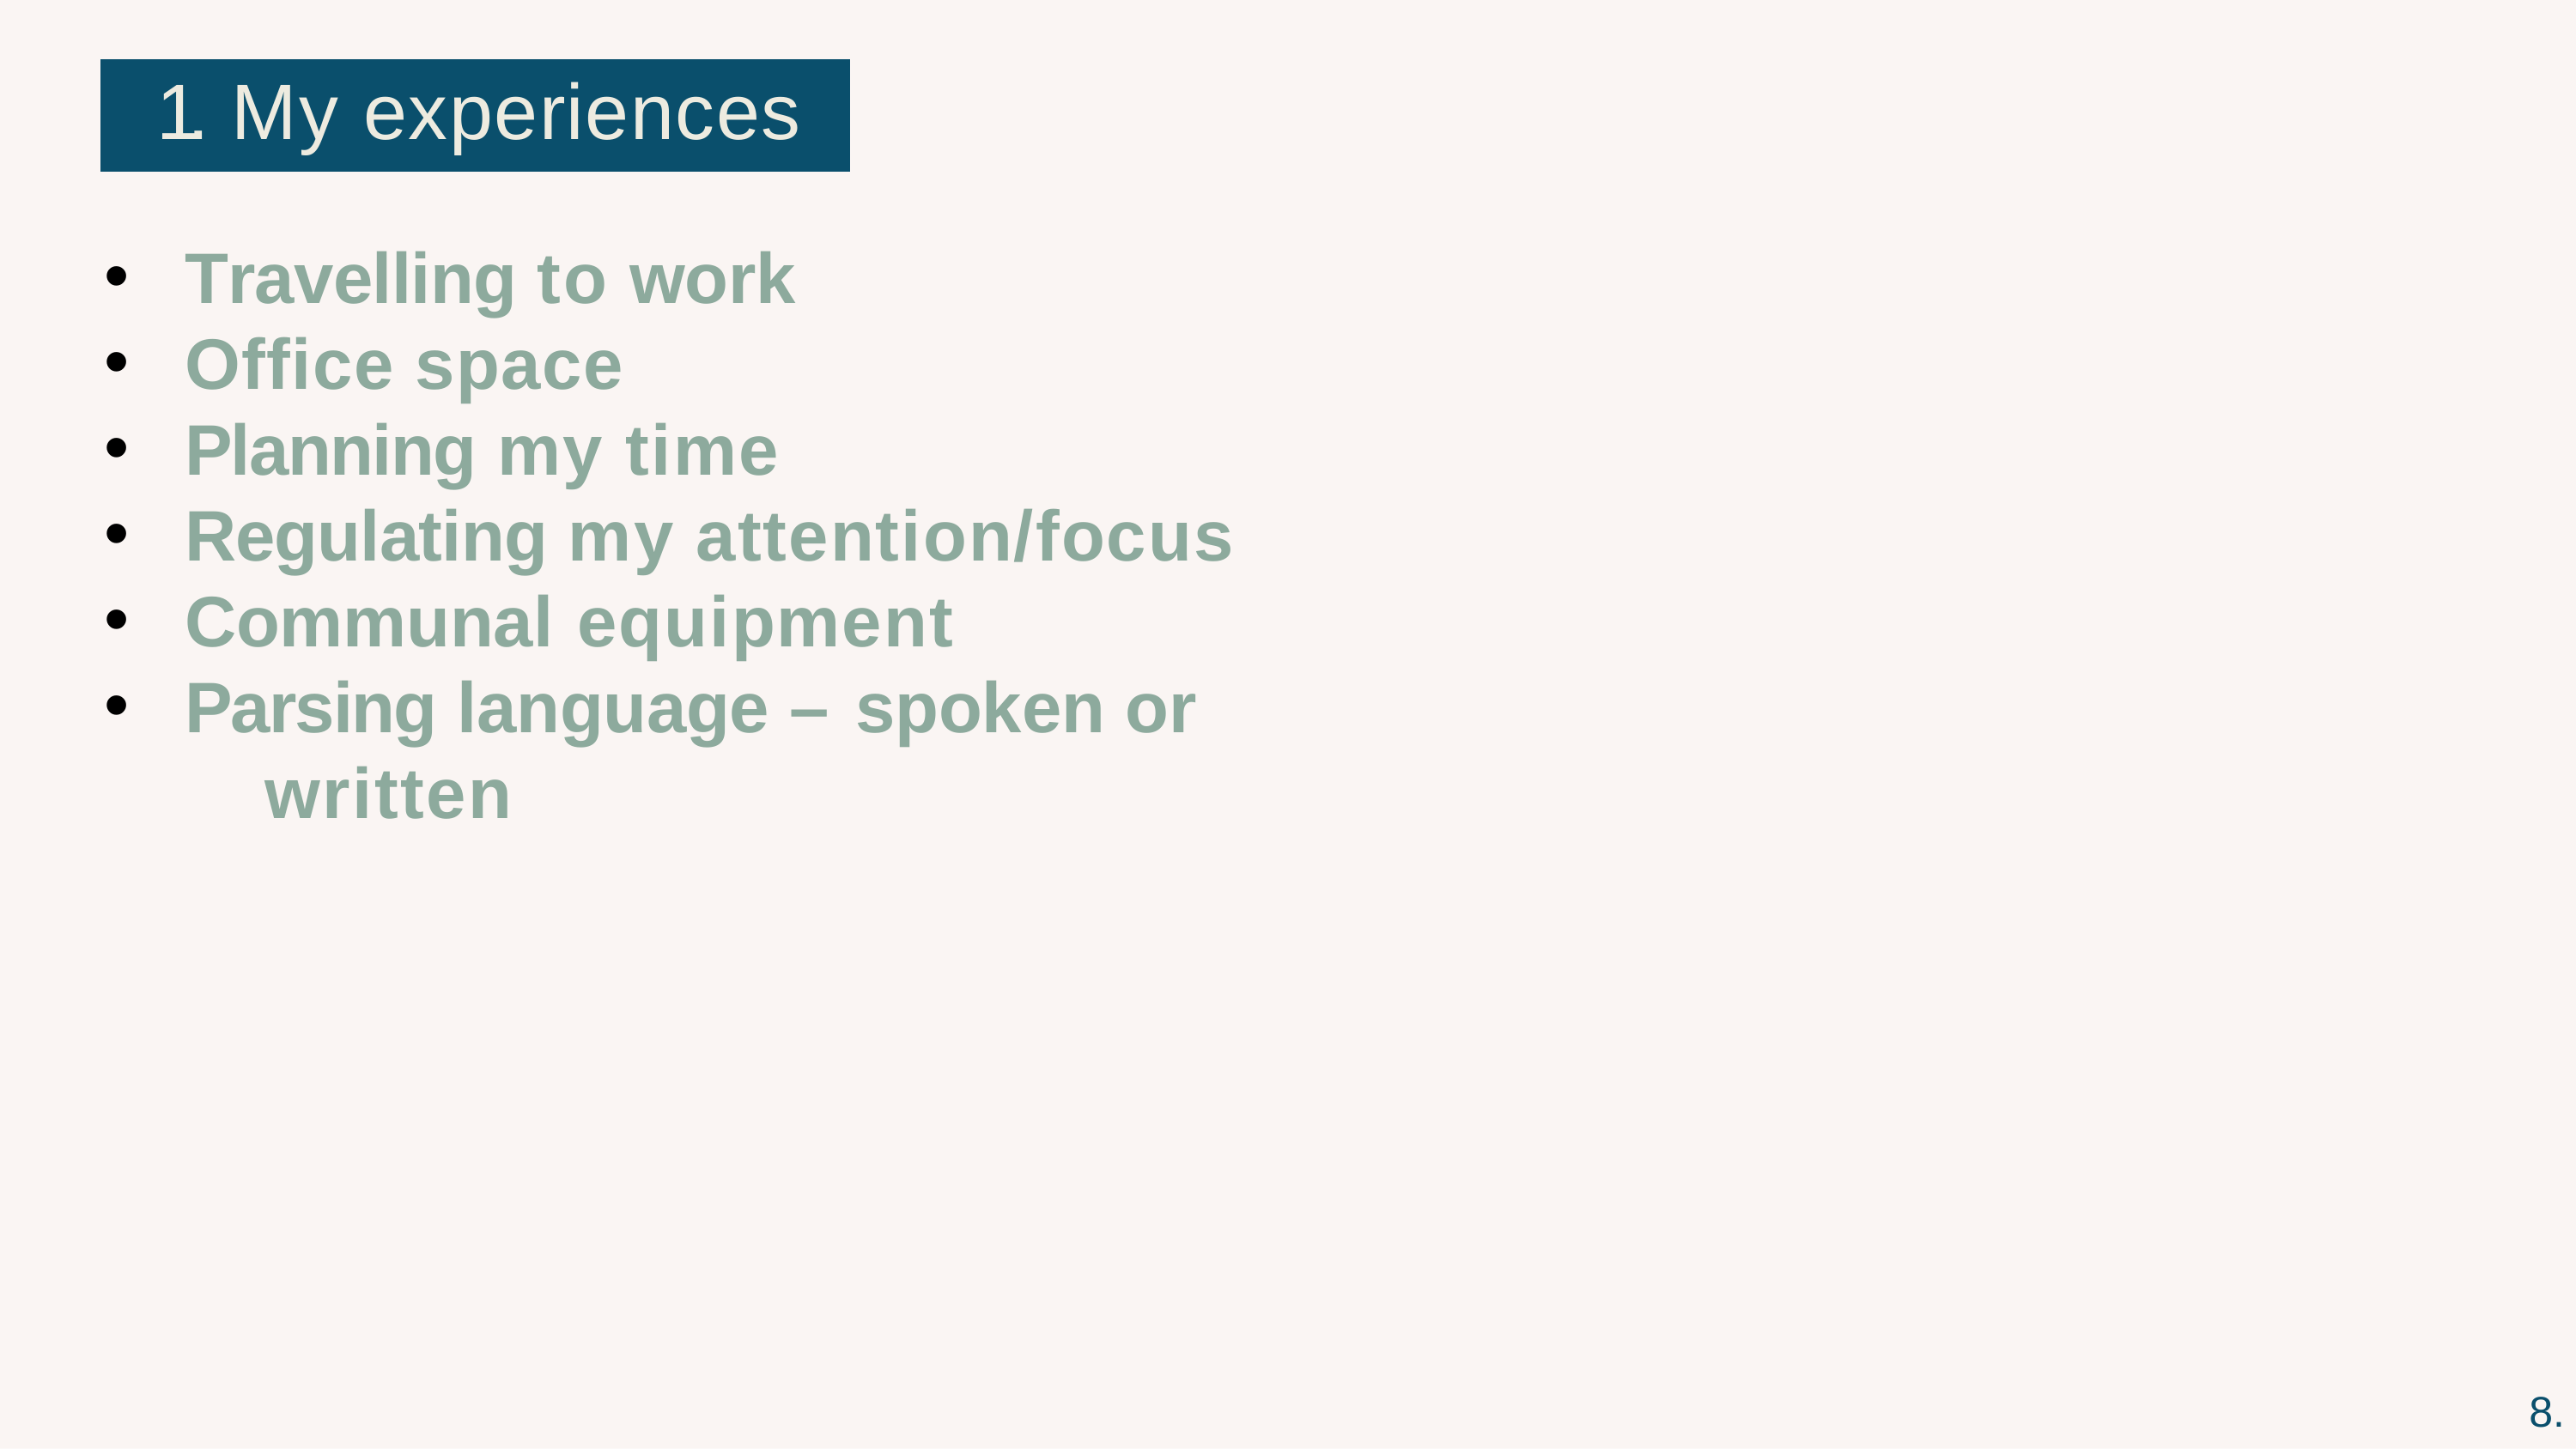

# 1. My experiences
Travelling to work
Office space
Planning my time
Regulating my attention/focus
Communal equipment
Parsing language – spoken or written